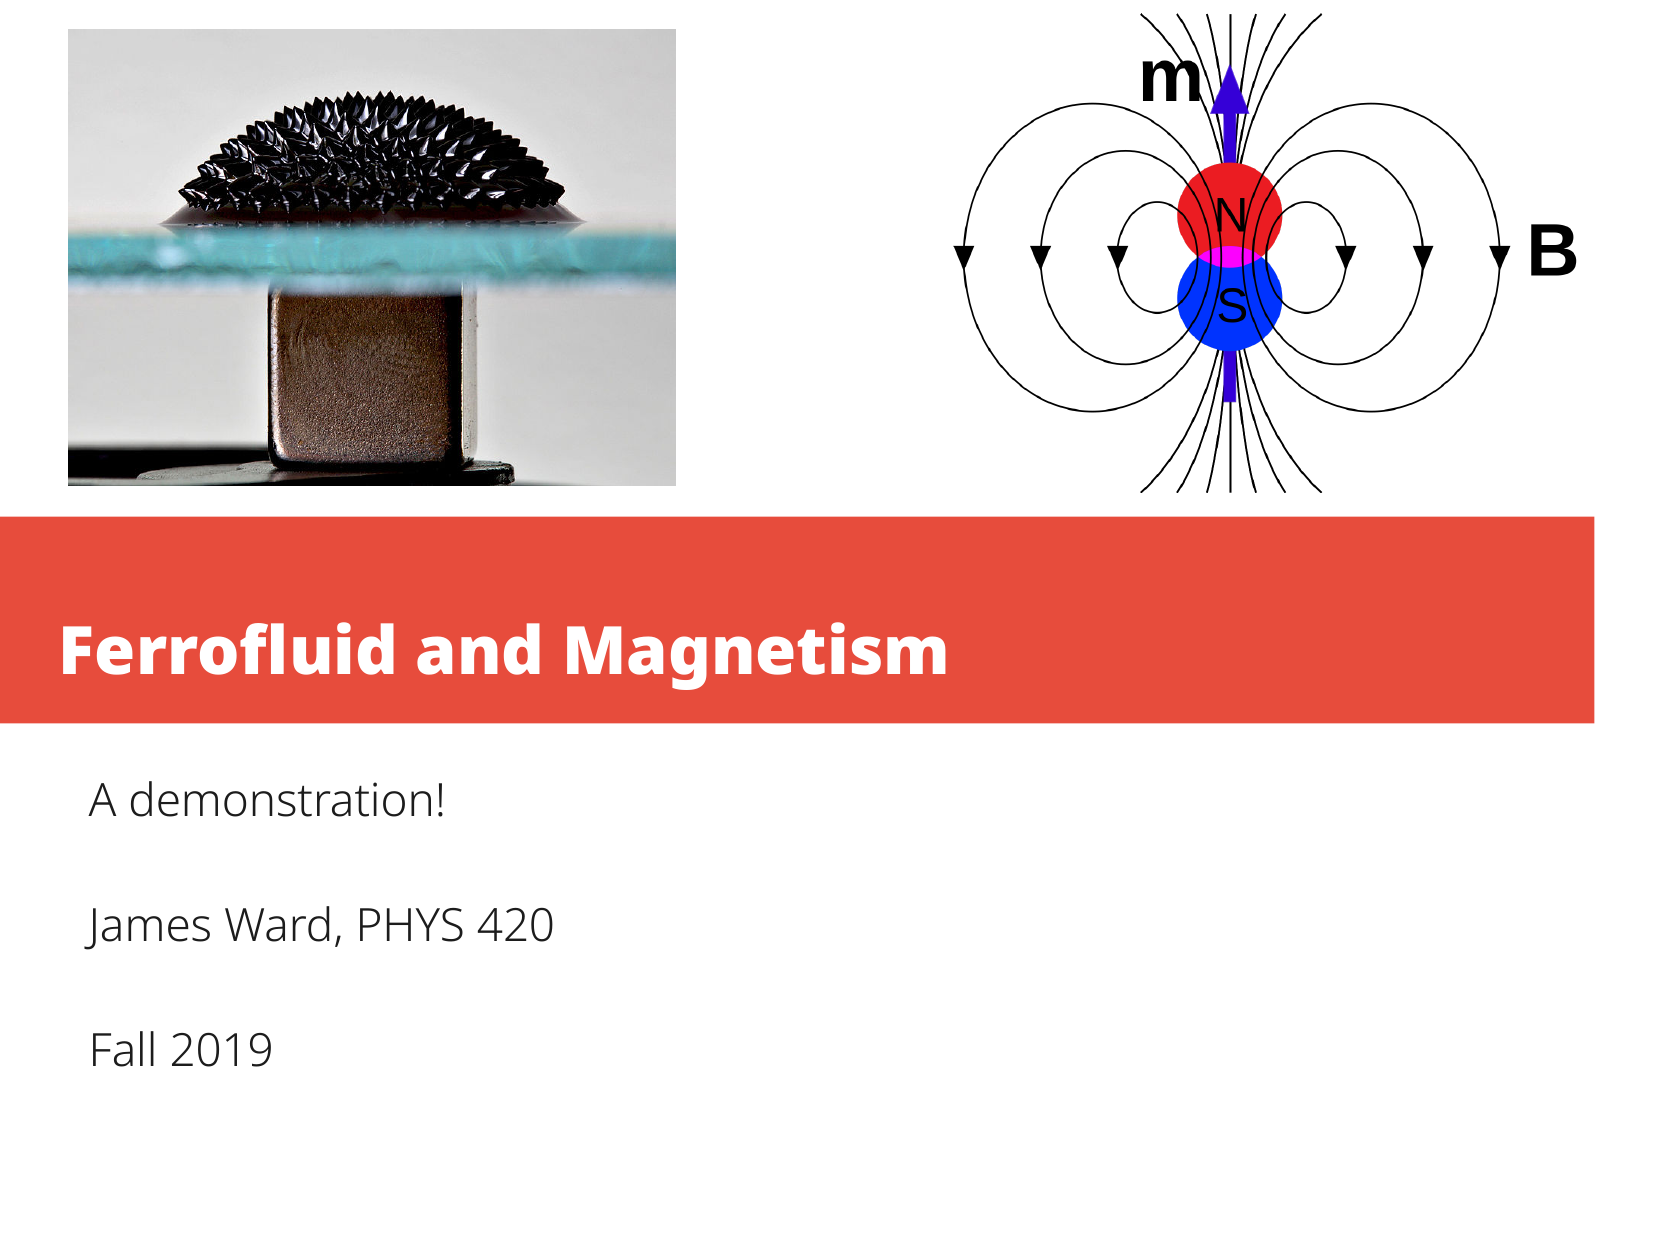

# Ferrofluid and Magnetism
A demonstration!
James Ward, PHYS 420
Fall 2019